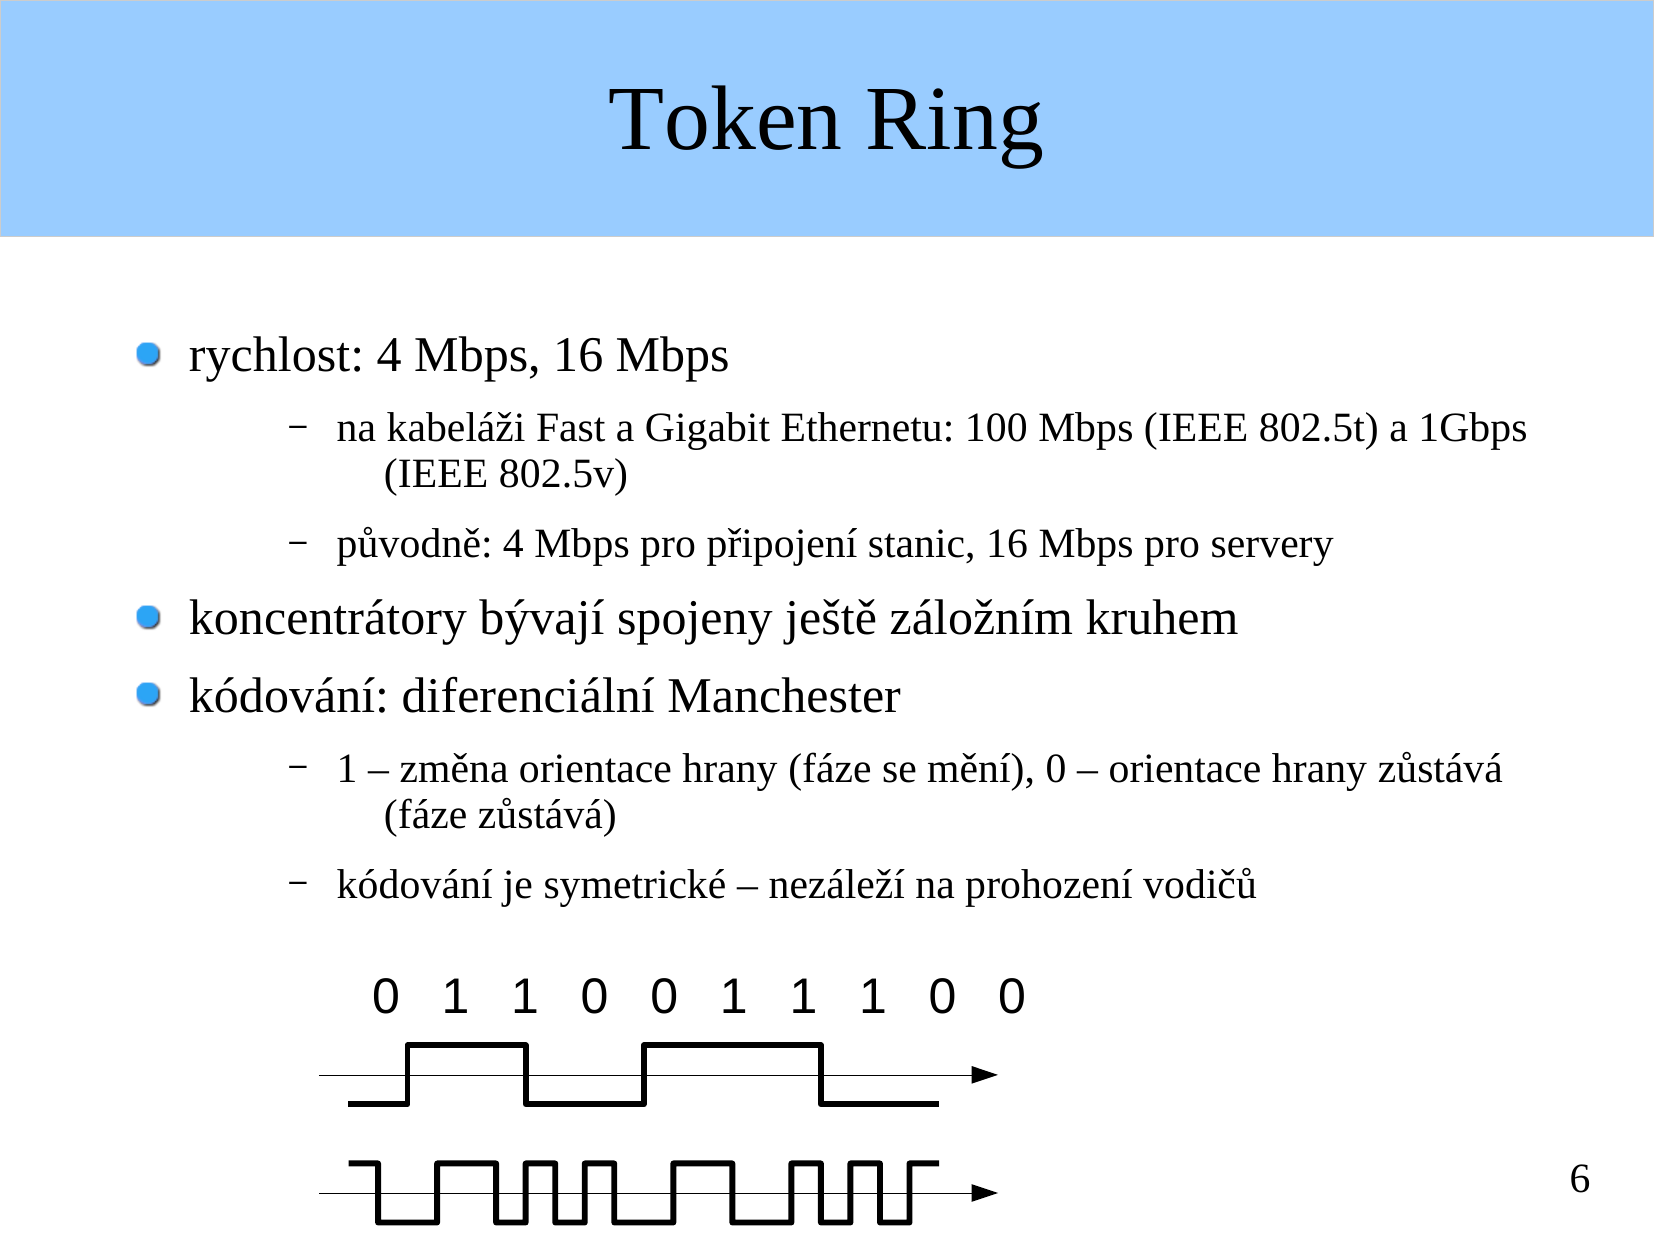

# Token Ring
rychlost: 4 Mbps, 16 Mbps
na kabeláži Fast a Gigabit Ethernetu: 100 Mbps (IEEE 802.5t) a 1Gbps (IEEE 802.5v)
původně: 4 Mbps pro připojení stanic, 16 Mbps pro servery
koncentrátory bývají spojeny ještě záložním kruhem
kódování: diferenciální Manchester
1 – změna orientace hrany (fáze se mění), 0 – orientace hrany zůstává (fáze zůstává)
kódování je symetrické – nezáleží na prohození vodičů
0 1 1 0 0 1 1 1 0 0